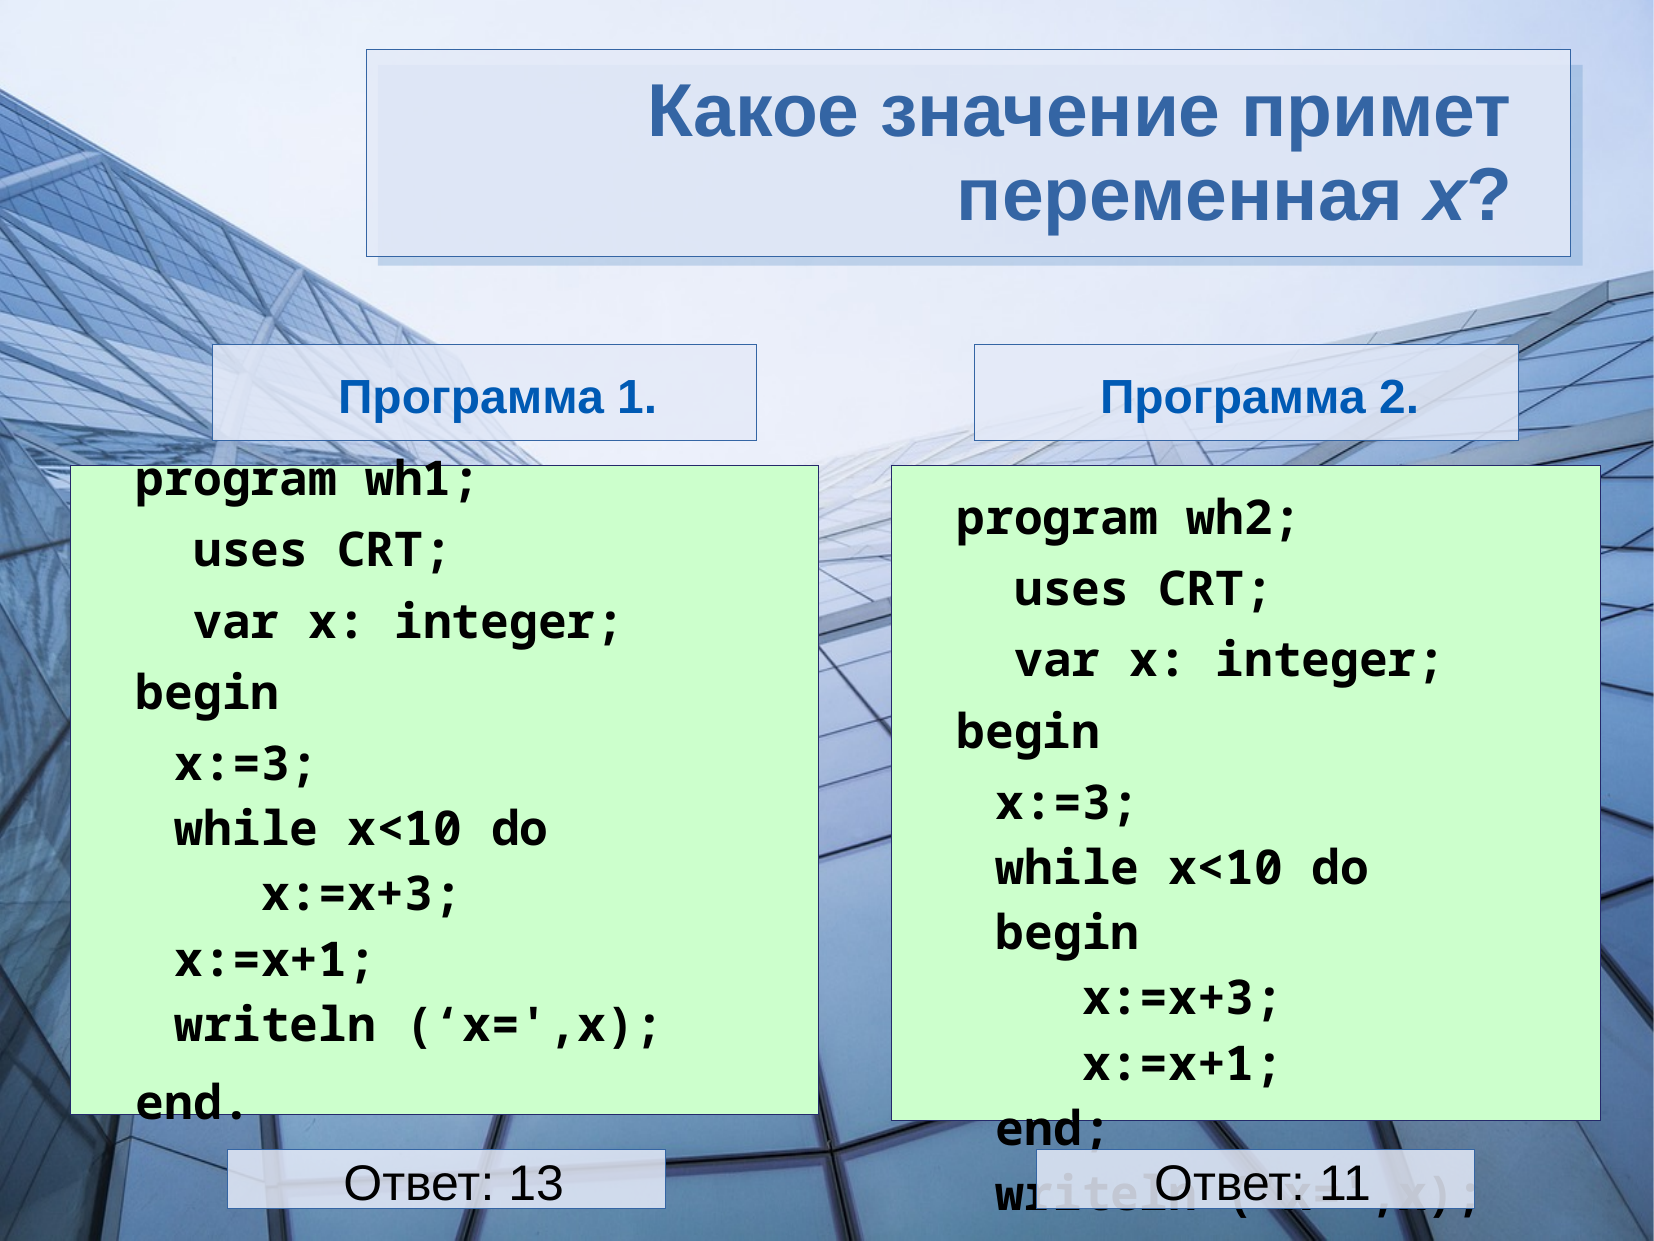

# Какое значение примет переменная х?
Программа 1.
Программа 2.
program wh1;
 uses CRT;
 var x: integer;
begin
 x:=3;
 while x<10 do
 x:=x+3;
 x:=x+1;
 writeln (‘x=',x);
end.
program wh2;
 uses CRT;
 var x: integer;
begin
 x:=3;
 while x<10 do
 begin
 x:=x+3;
 x:=x+1;
 end;
 writeln (‘x=',x);
end.
Ответ: 13
Ответ: 11